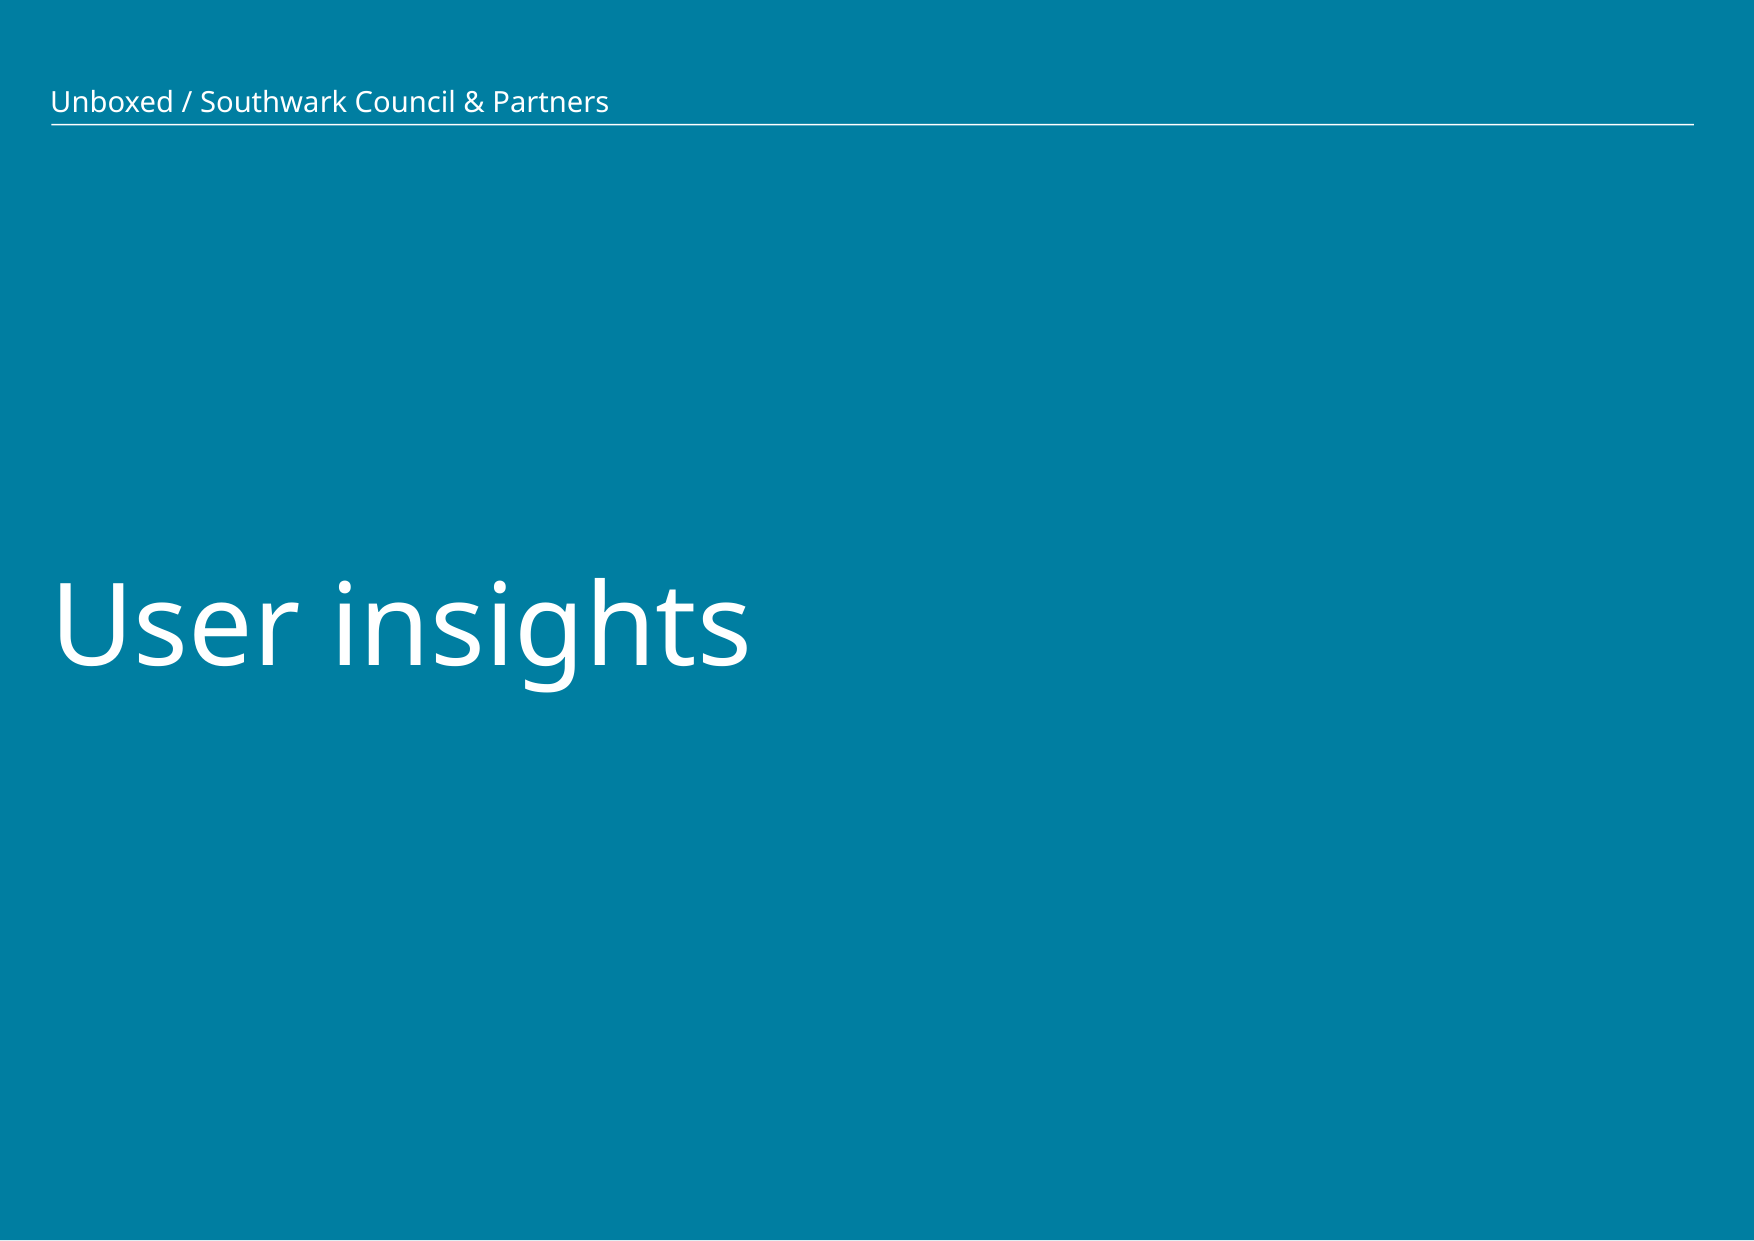

Unboxed / Southwark Council & Partners
User insights